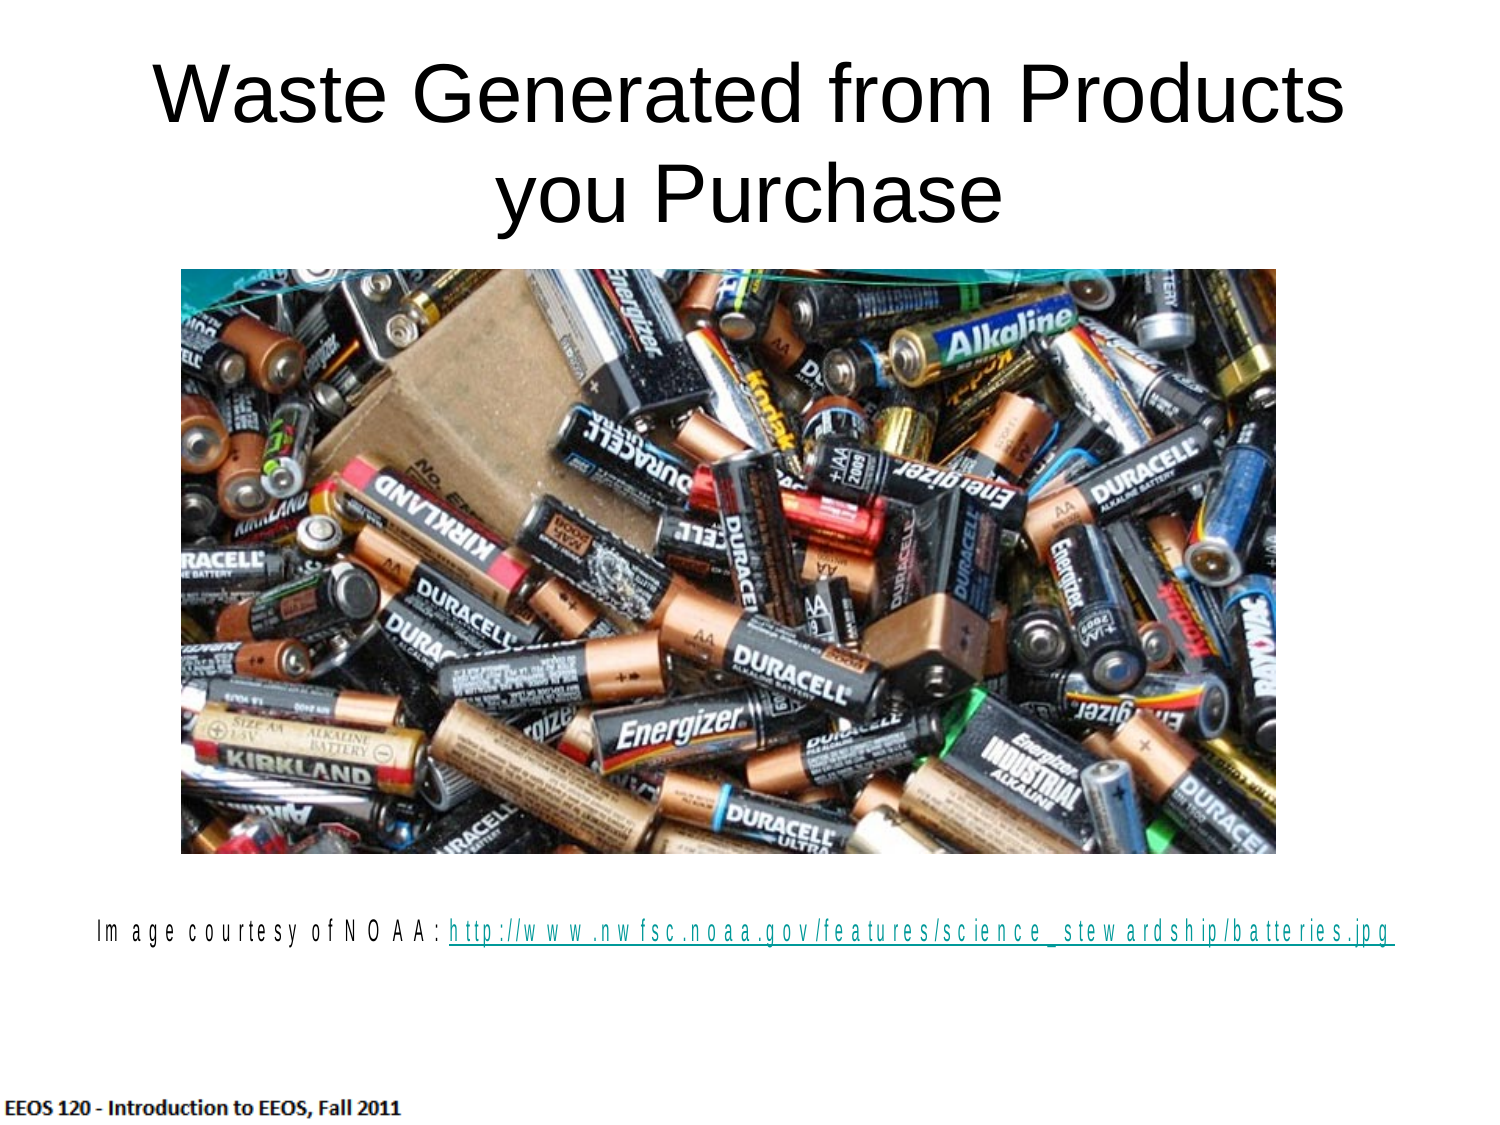

# Waste Generated from Products you Purchase